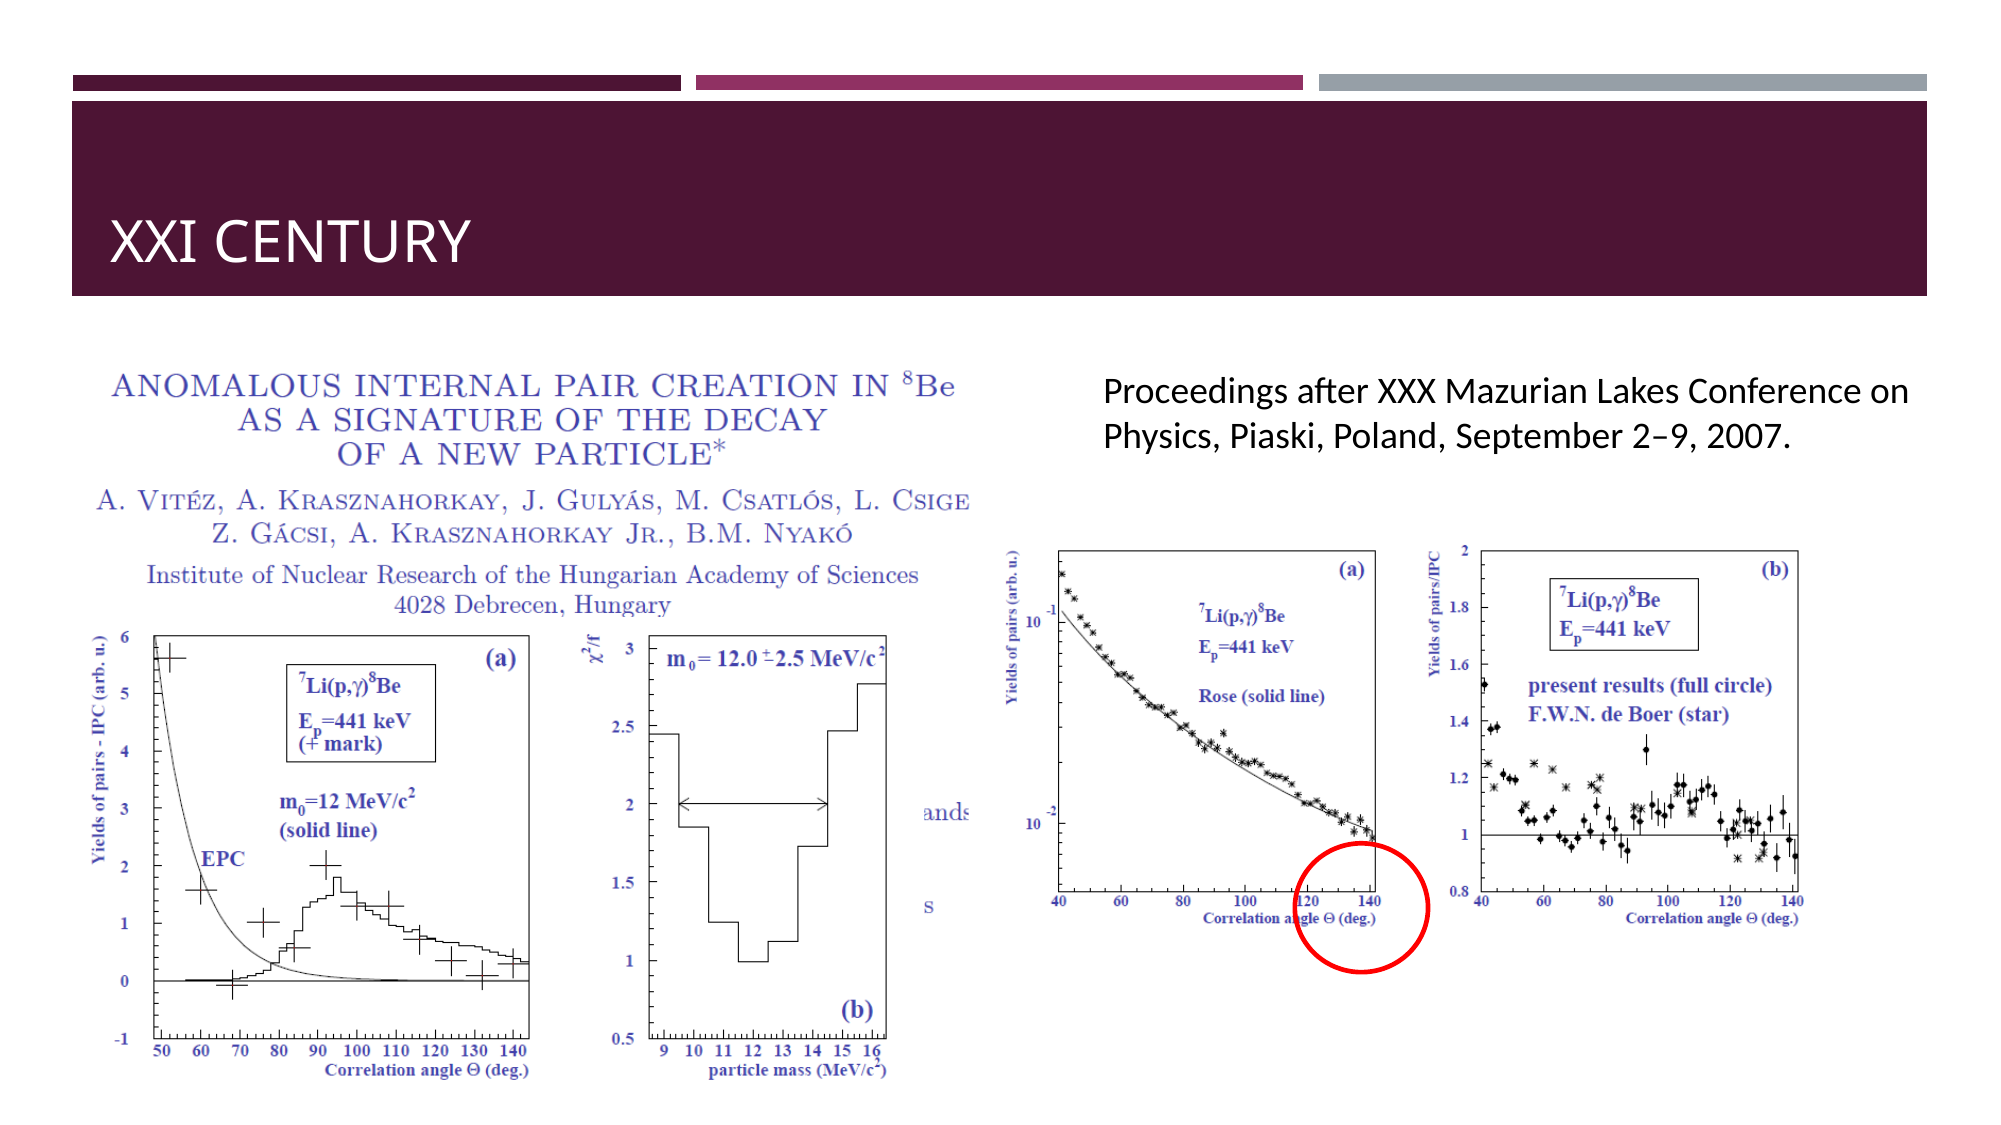

# XXI century
Proceedings after XXX Mazurian Lakes Conference on Physics, Piaski, Poland, September 2–9, 2007.